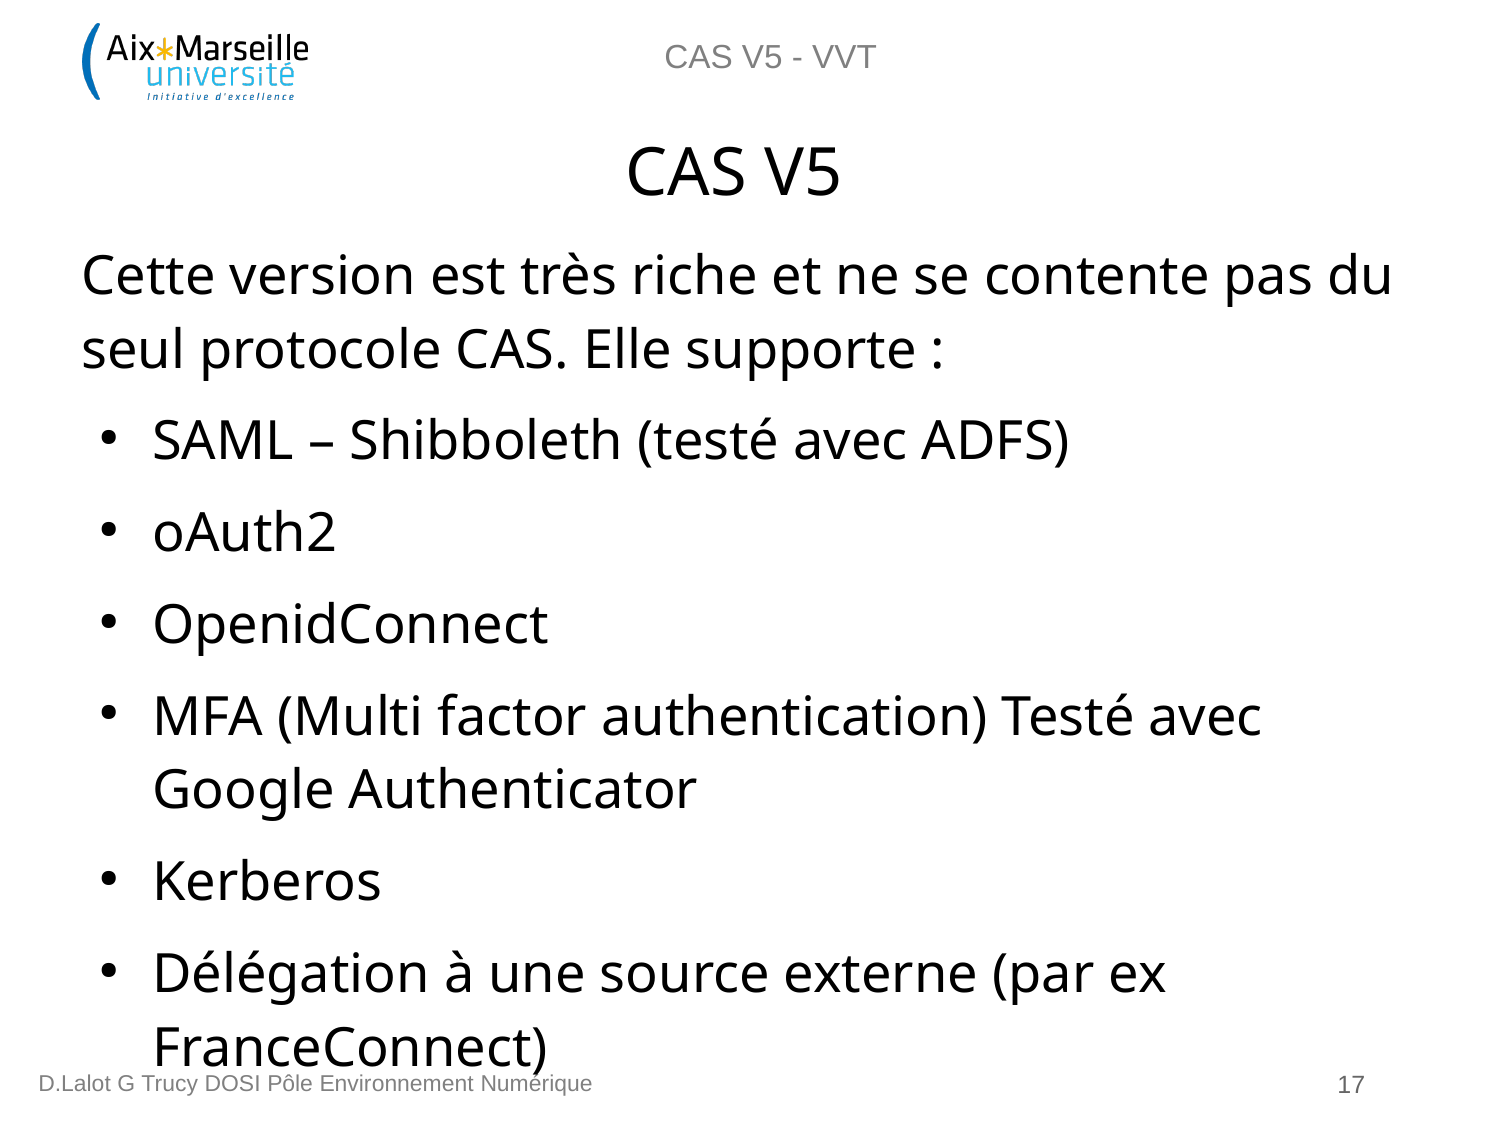

# CAS V5
Cette version est très riche et ne se contente pas du seul protocole CAS. Elle supporte :
SAML – Shibboleth (testé avec ADFS)
oAuth2
OpenidConnect
MFA (Multi factor authentication) Testé avec Google Authenticator
Kerberos
Délégation à une source externe (par ex FranceConnect)